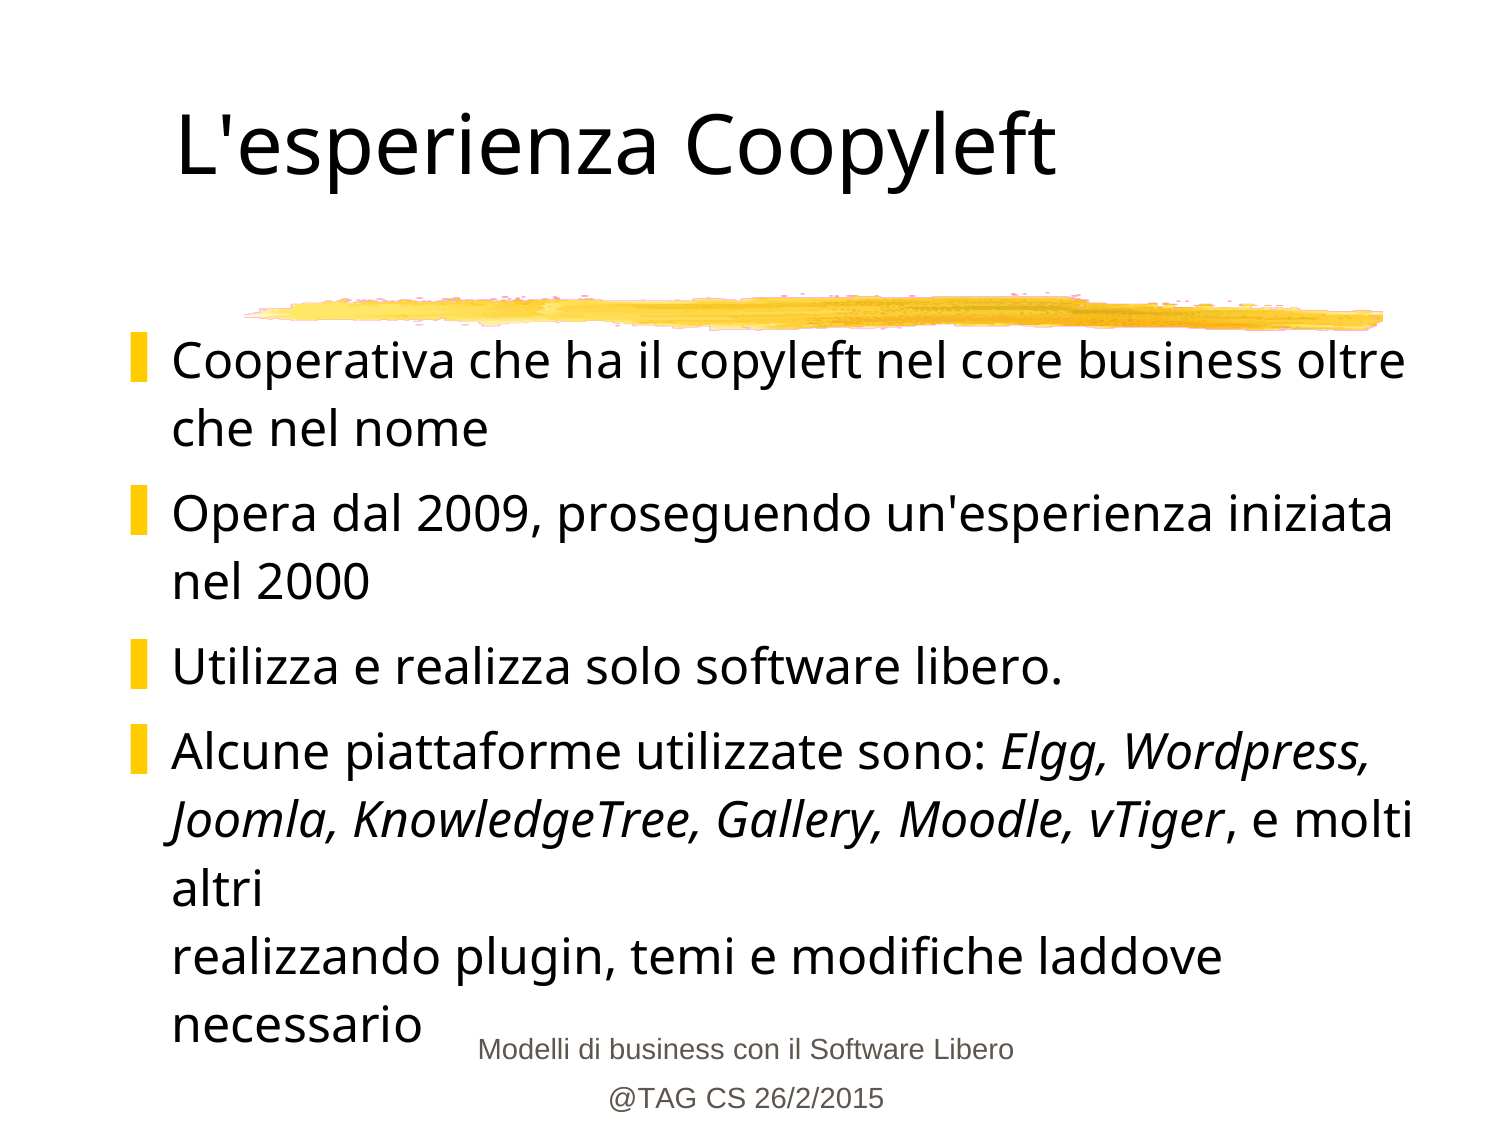

# L'esperienza Coopyleft
Cooperativa che ha il copyleft nel core business oltre che nel nome
Opera dal 2009, proseguendo un'esperienza iniziata nel 2000
Utilizza e realizza solo software libero.
Alcune piattaforme utilizzate sono: Elgg, Wordpress, Joomla, KnowledgeTree, Gallery, Moodle, vTiger, e molti altri
realizzando plugin, temi e modifiche laddove necessario